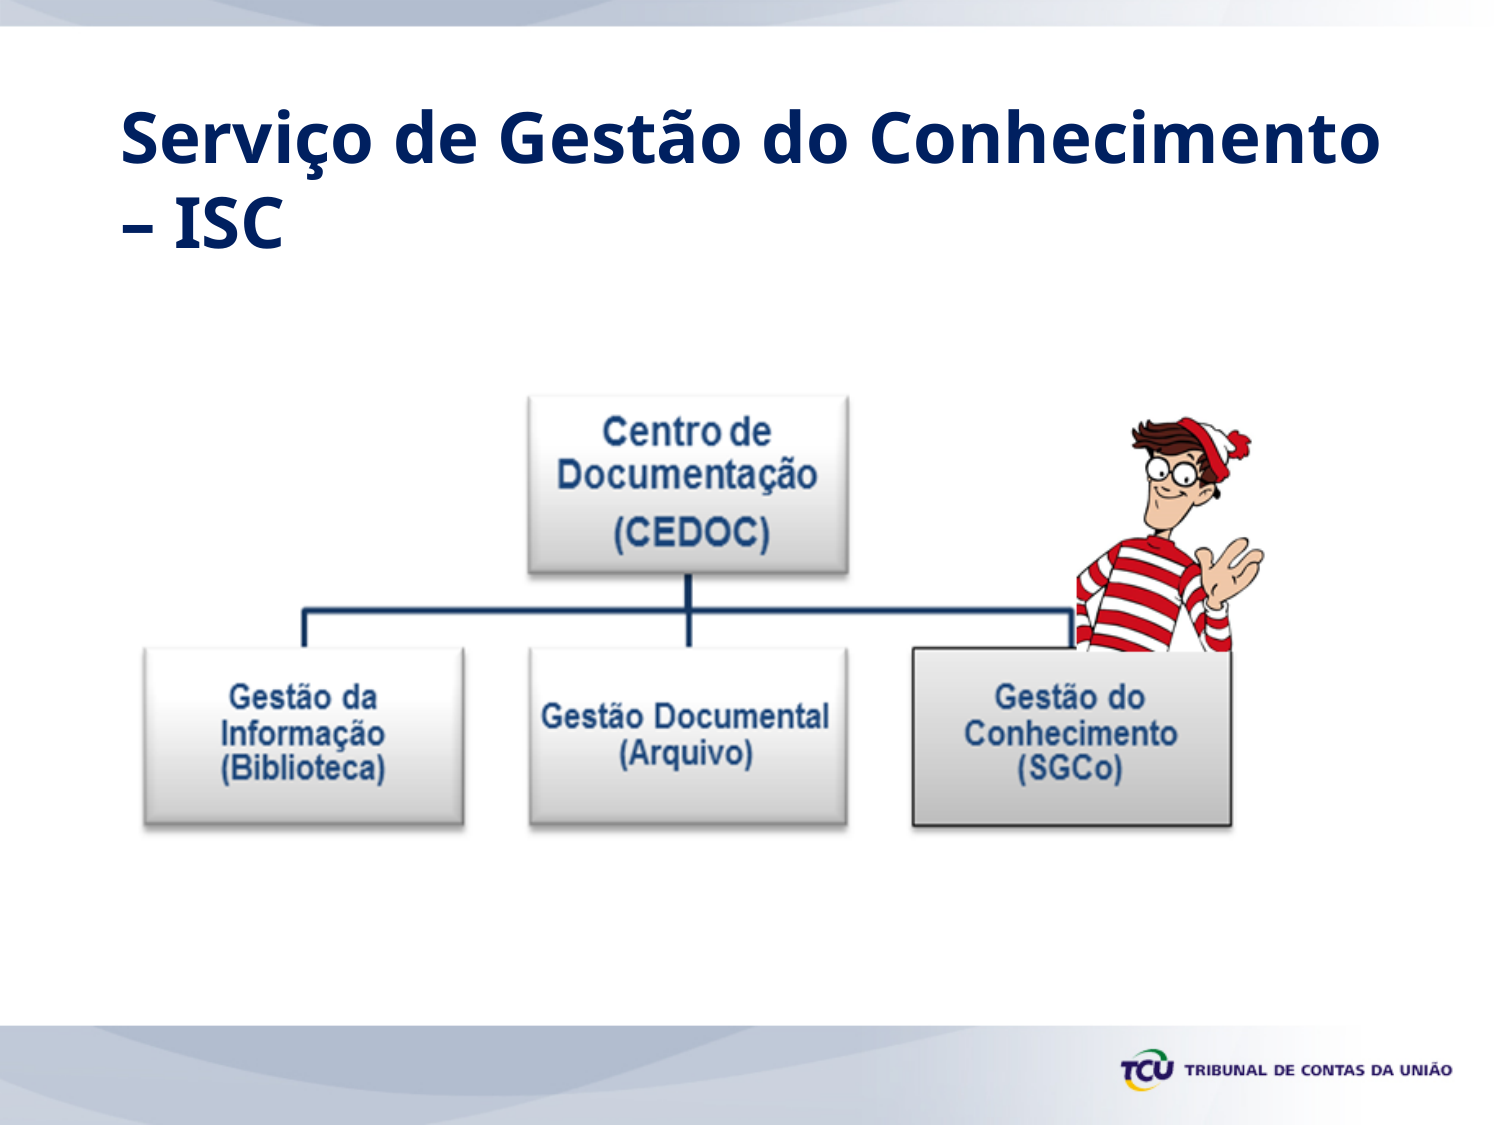

Serviço de Gestão do Conhecimento – ISC